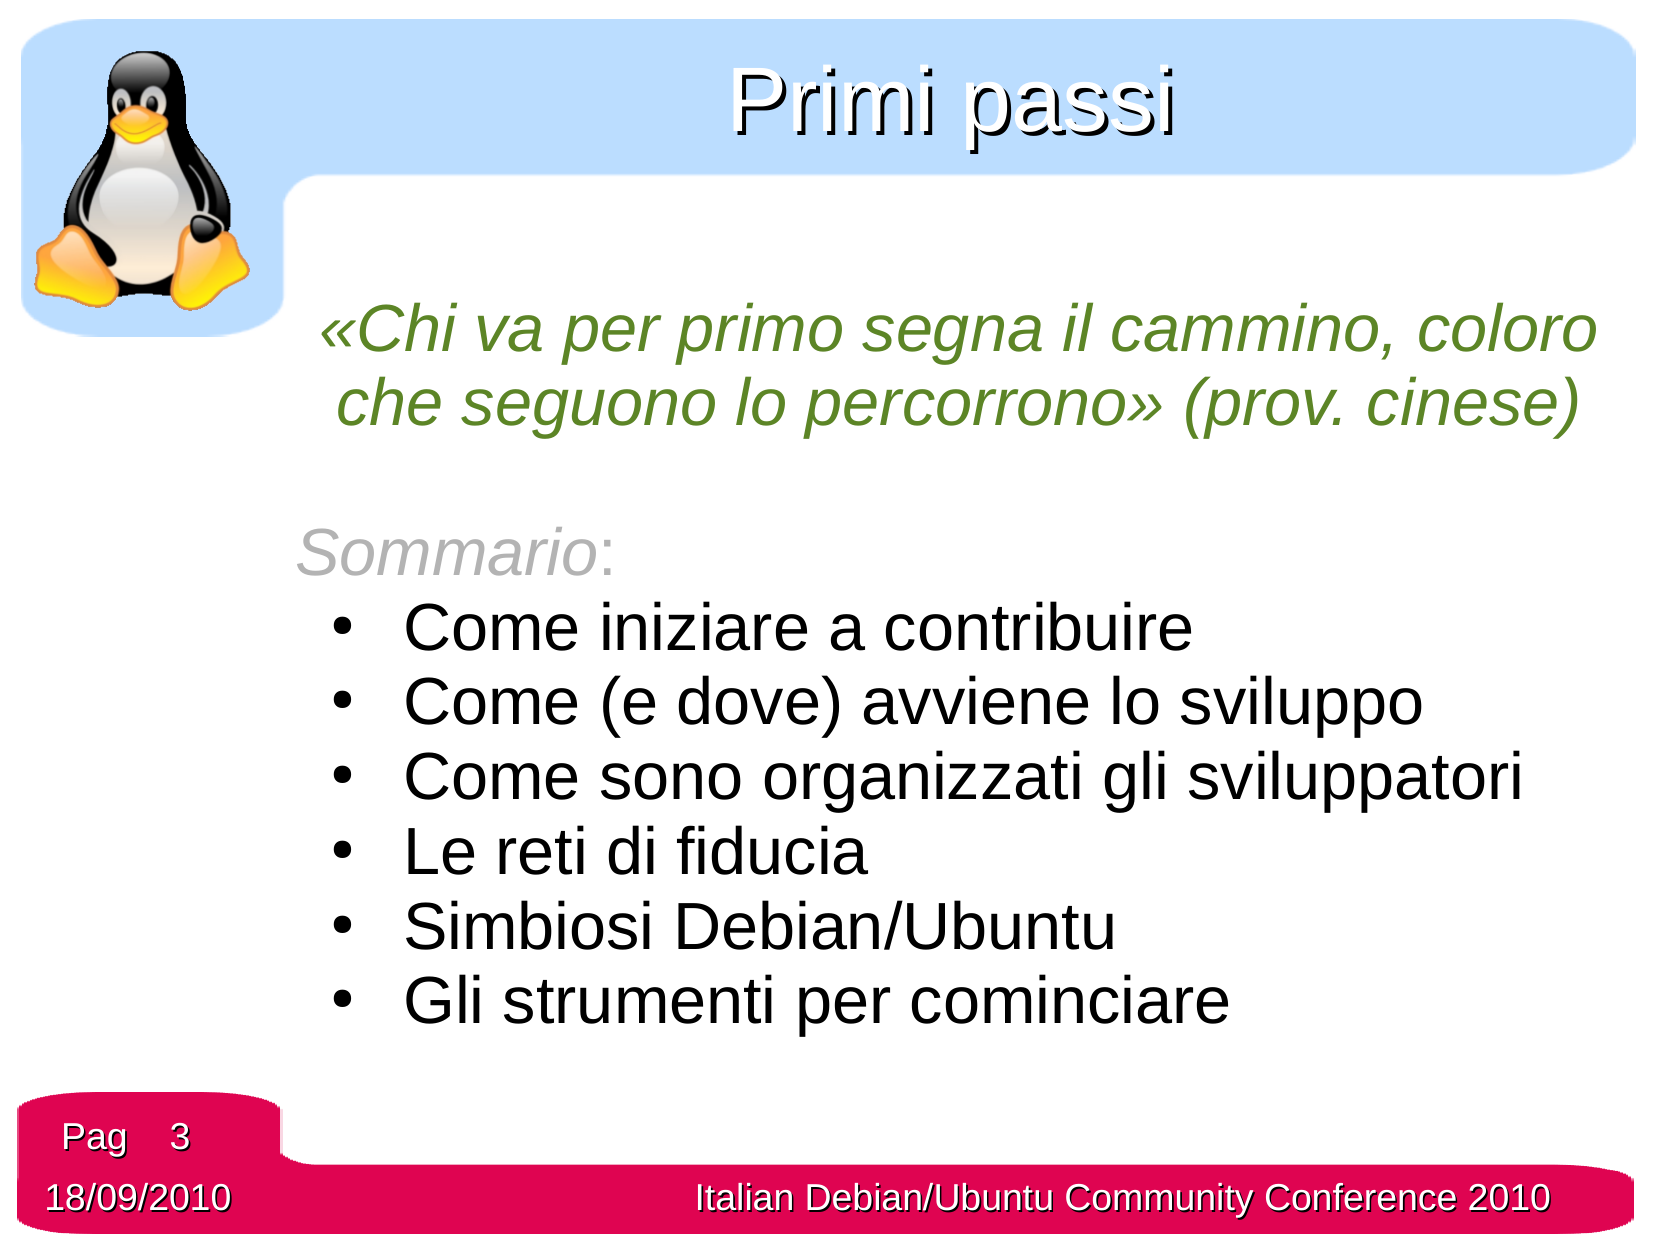

# Primi passi
«Chi va per primo segna il cammino, coloro che seguono lo percorrono» (prov. cinese)
Sommario:
 Come iniziare a contribuire
 Come (e dove) avviene lo sviluppo
 Come sono organizzati gli sviluppatori
 Le reti di fiducia
 Simbiosi Debian/Ubuntu
 Gli strumenti per cominciare
Pag
Italian Debian/Ubuntu Community Conference 2010
18/09/2010